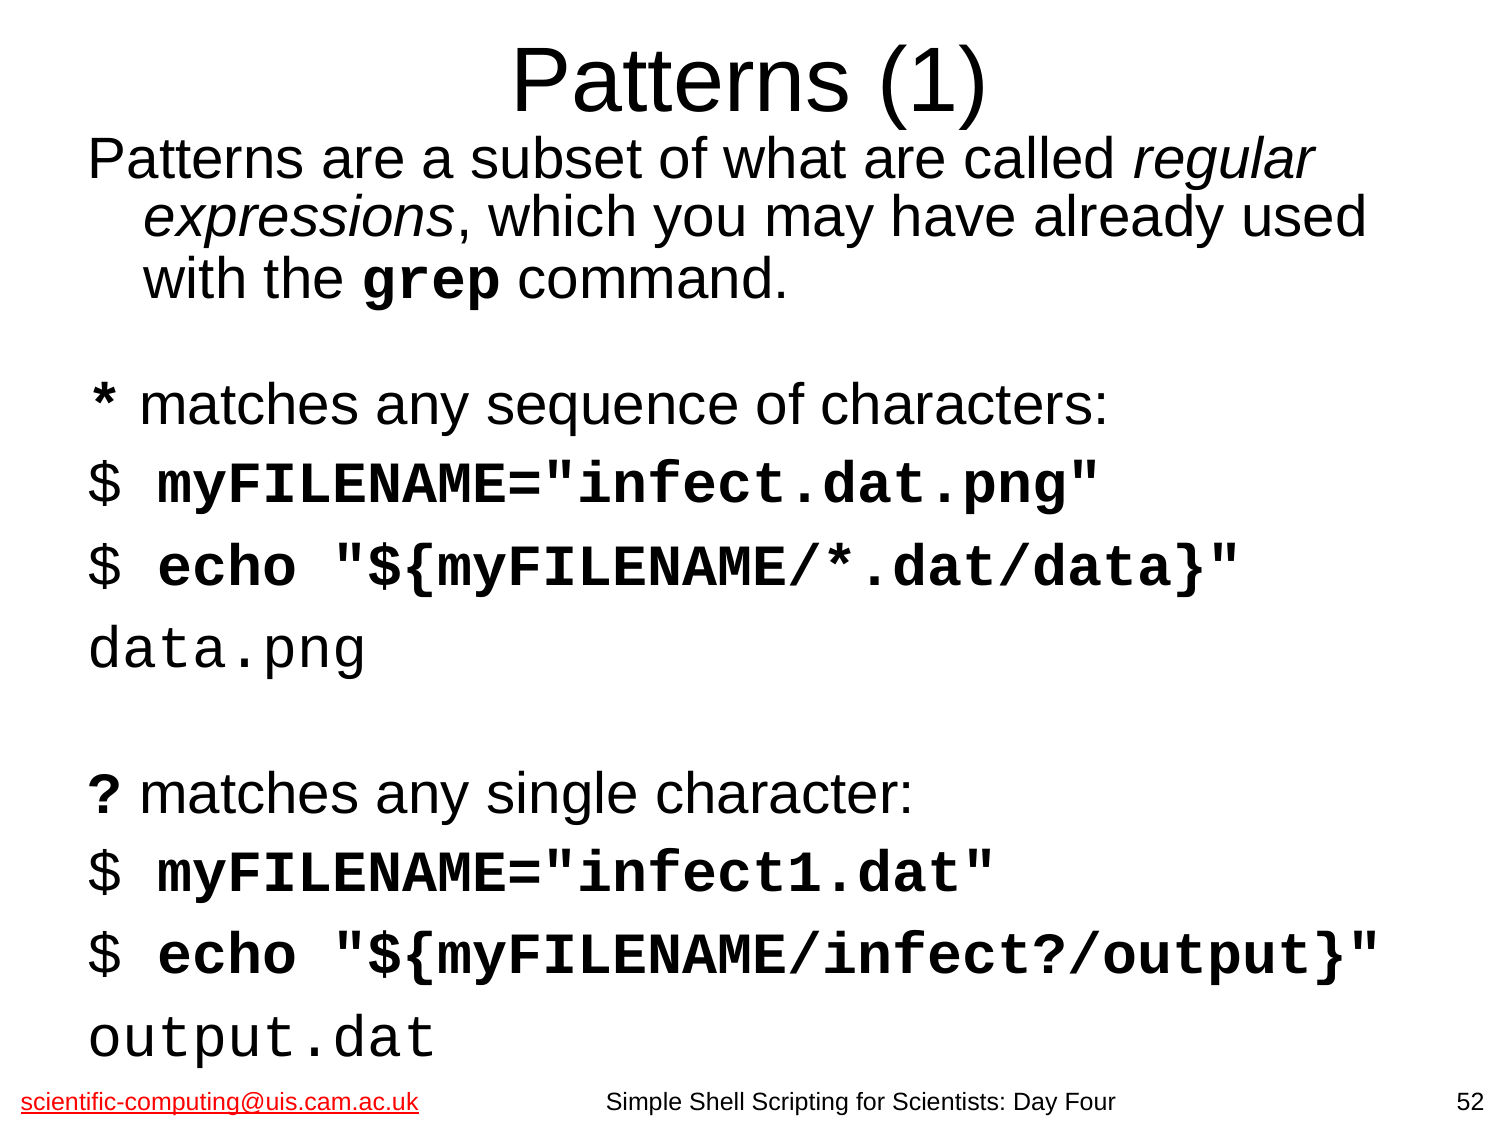

# Patterns (1)
Patterns are a subset of what are called regular expressions, which you may have already used with the grep command.
* matches any sequence of characters:
$ myFILENAME="infect.dat.png"
$ echo "${myFILENAME/*.dat/data}"
data.png
? matches any single character:
$ myFILENAME="infect1.dat"
$ echo "${myFILENAME/infect?/output}"
output.dat
escience-support@ucs.cam.ac.uk	Simple Shell Scripting for Scientists: Day Three
52